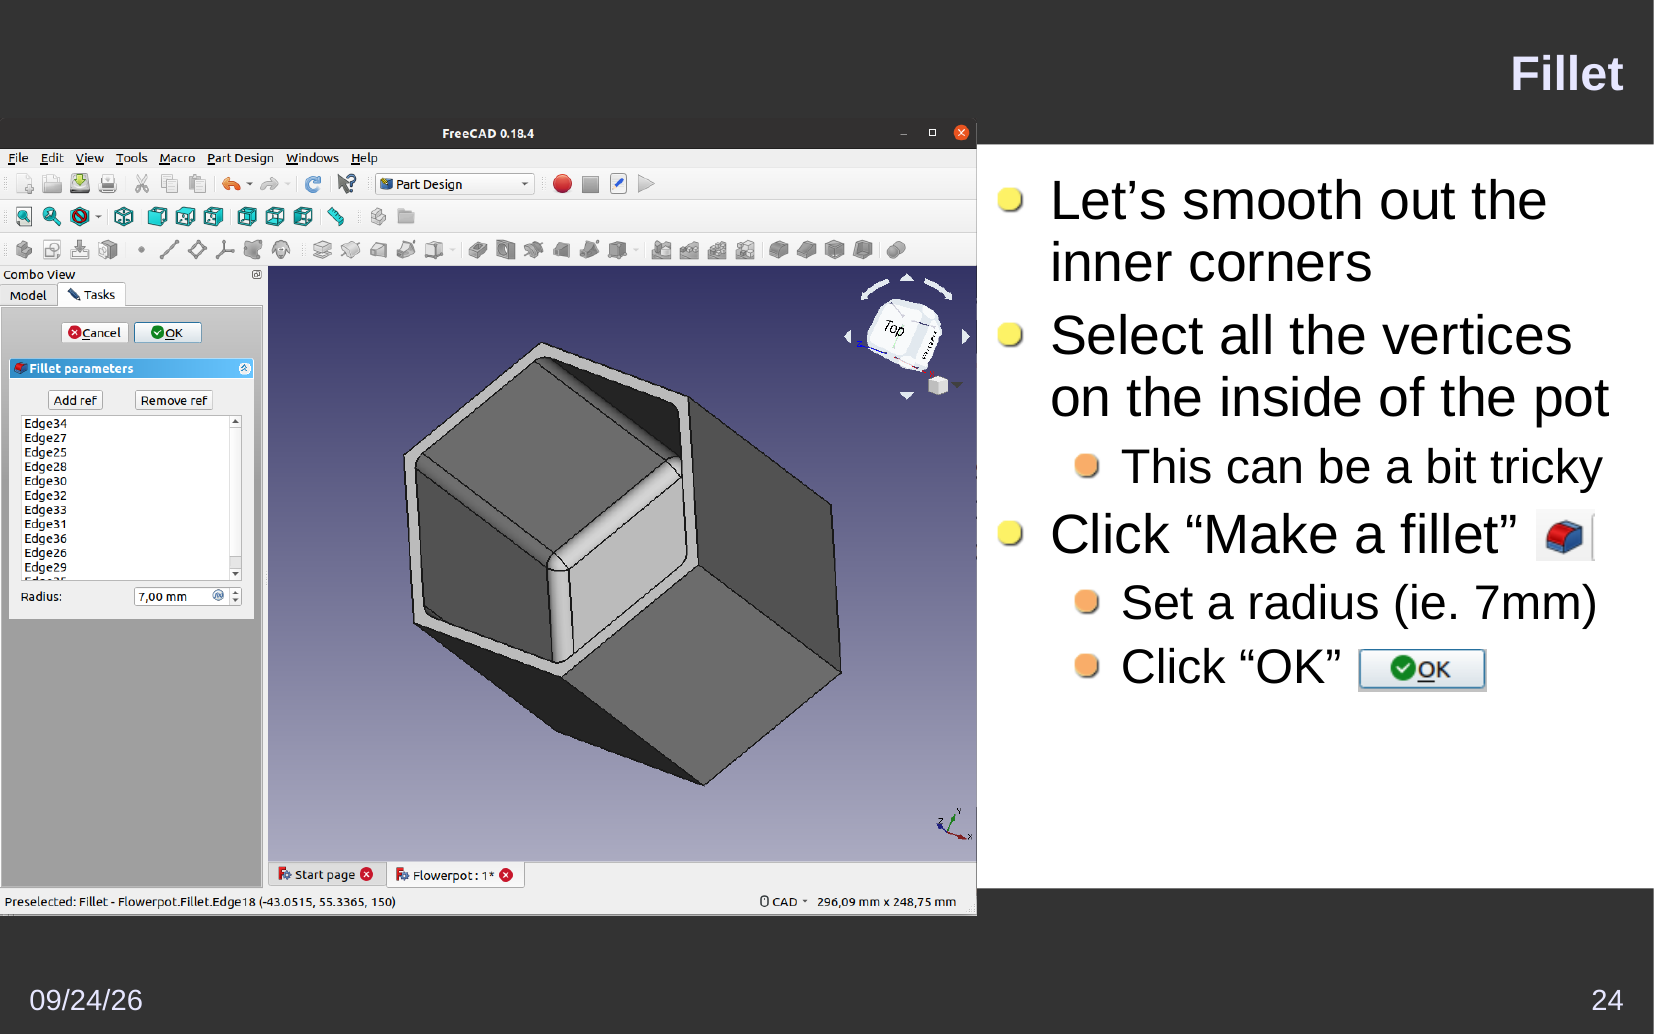

# Fillet
Let’s smooth out the inner corners
Select all the vertices on the inside of the pot
This can be a bit tricky
Click “Make a fillet”
Set a radius (ie. 7mm)
Click “OK”
24